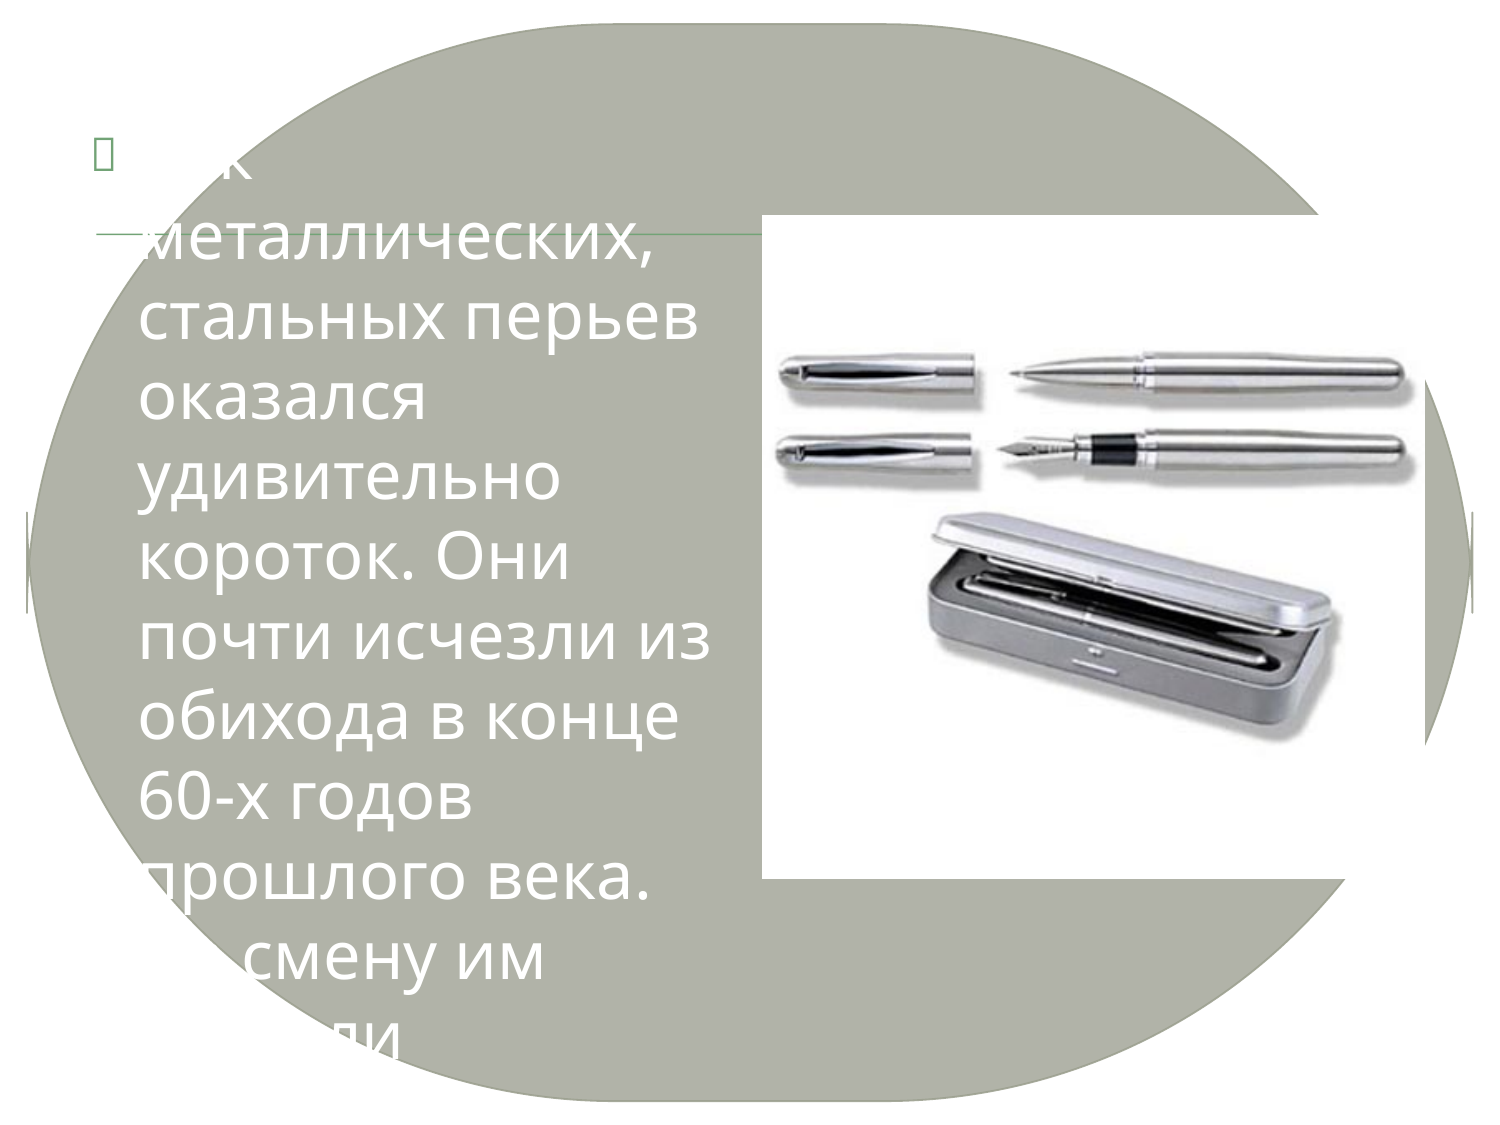

#
Век металлических, стальных перьев оказался удивительно короток. Они почти исчезли из обихода в конце 60-х годов прошлого века. На смену им пришли шариковые и чернильные ручки, которыми мы пишем сейчас.